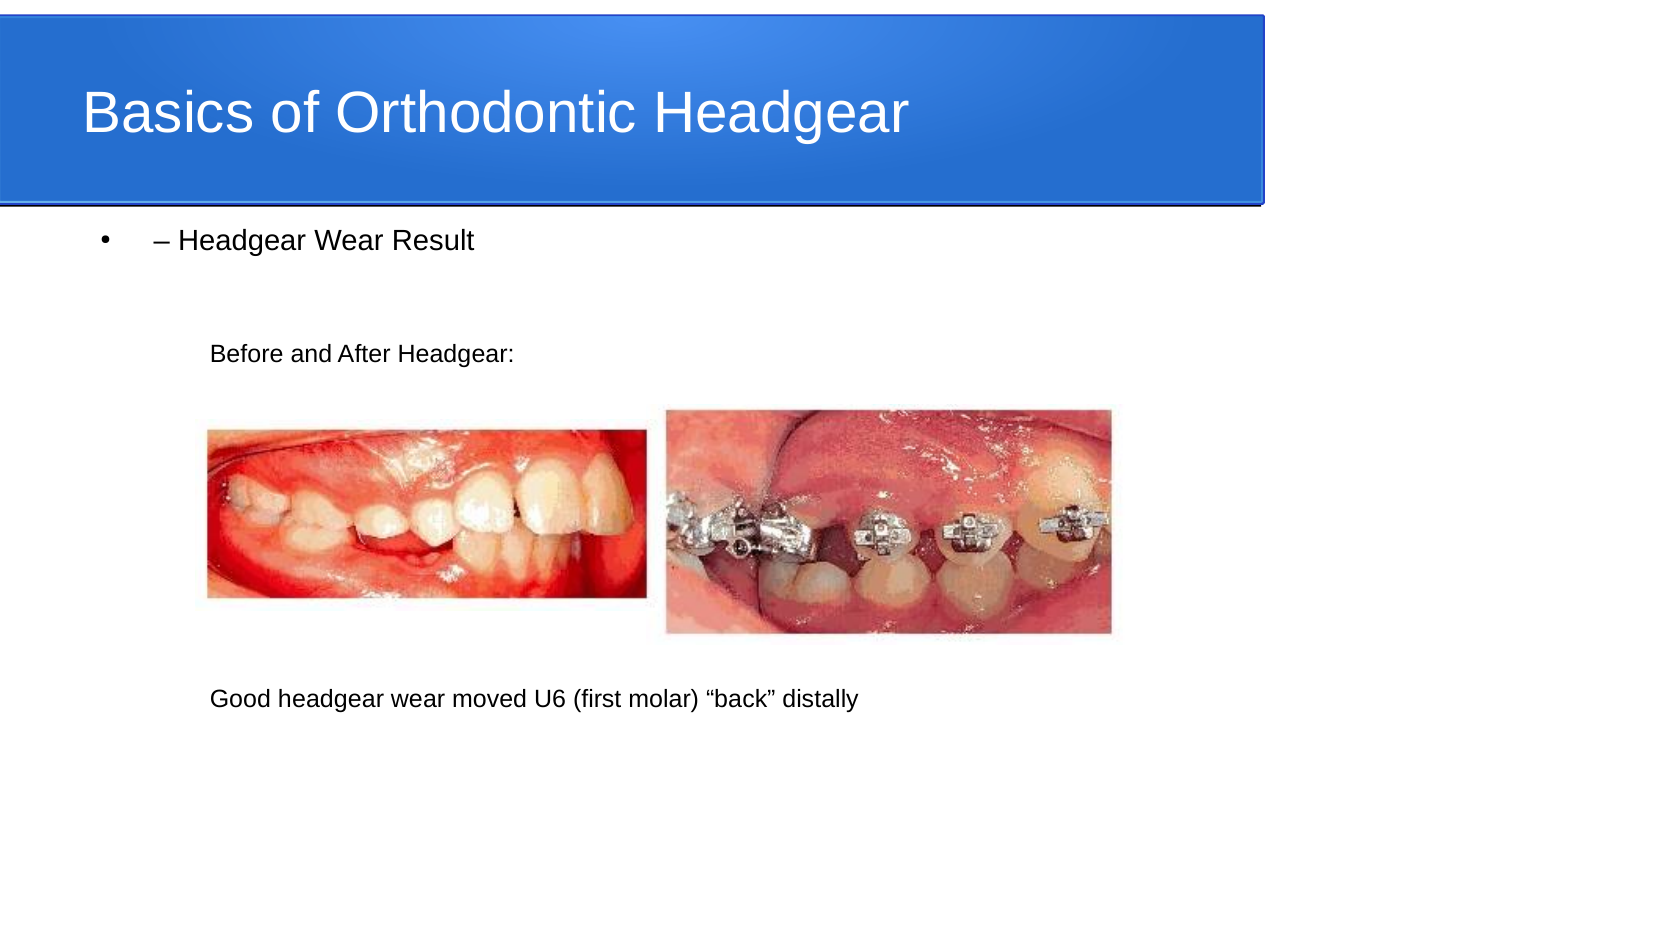

# Basics of Orthodontic Headgear
– Headgear Wear Result
Before and After Headgear:
Good headgear wear moved U6 (first molar) “back” distally